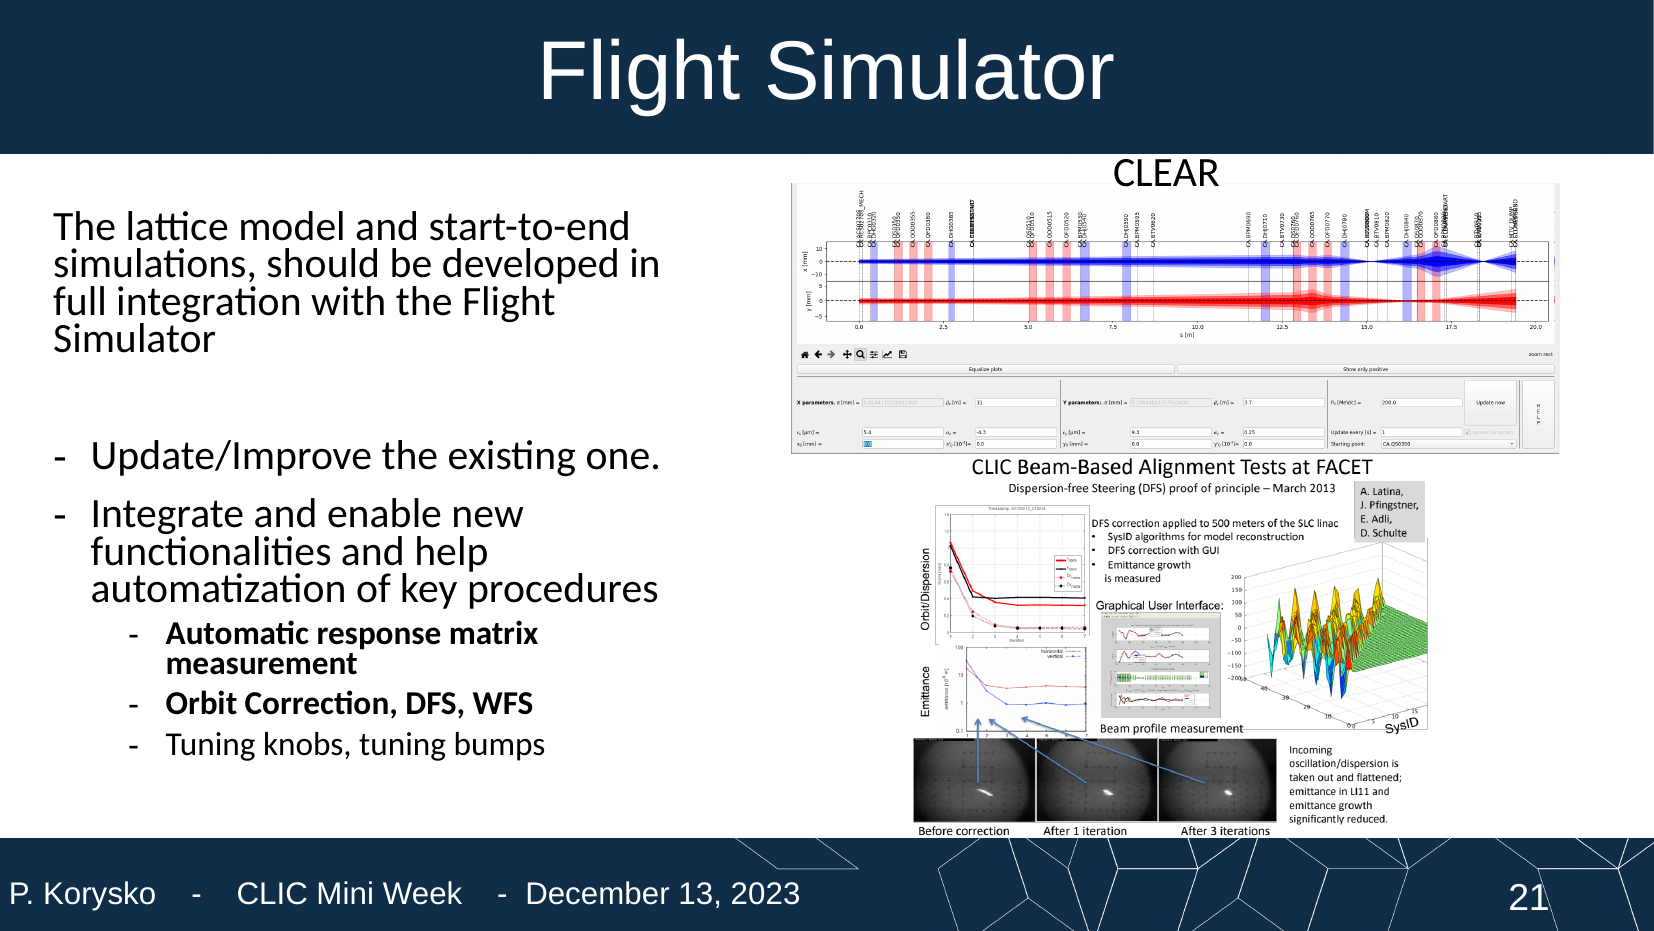

Flight Simulator
CLEAR
# The lattice model and start-to-end simulations, should be developed in full integration with the Flight Simulator
Update/Improve the existing one.
Integrate and enable new functionalities and help automatization of key procedures
Automatic response matrix measurement
Orbit Correction, DFS, WFS
Tuning knobs, tuning bumps
P. Korysko - CLIC Mini Week - December 13, 2023